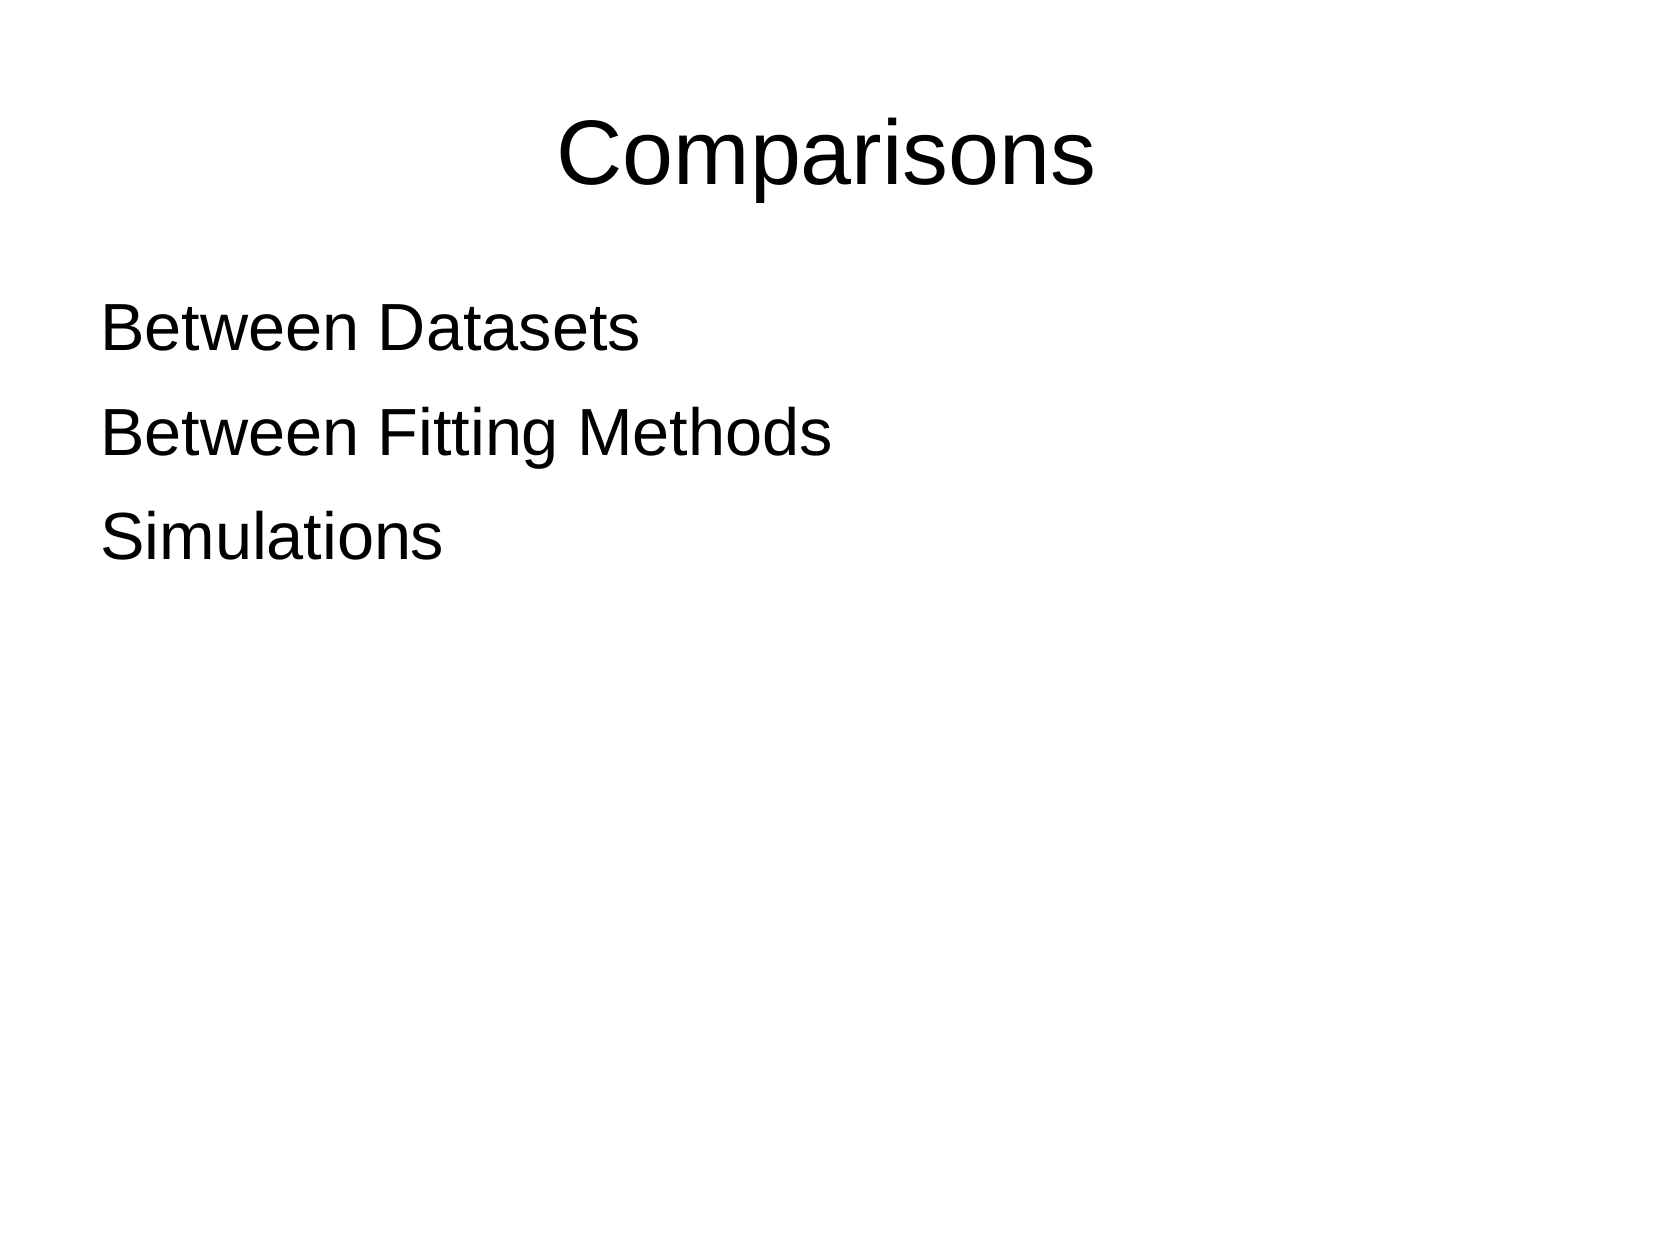

# Comparisons
Between Datasets
Between Fitting Methods
Simulations